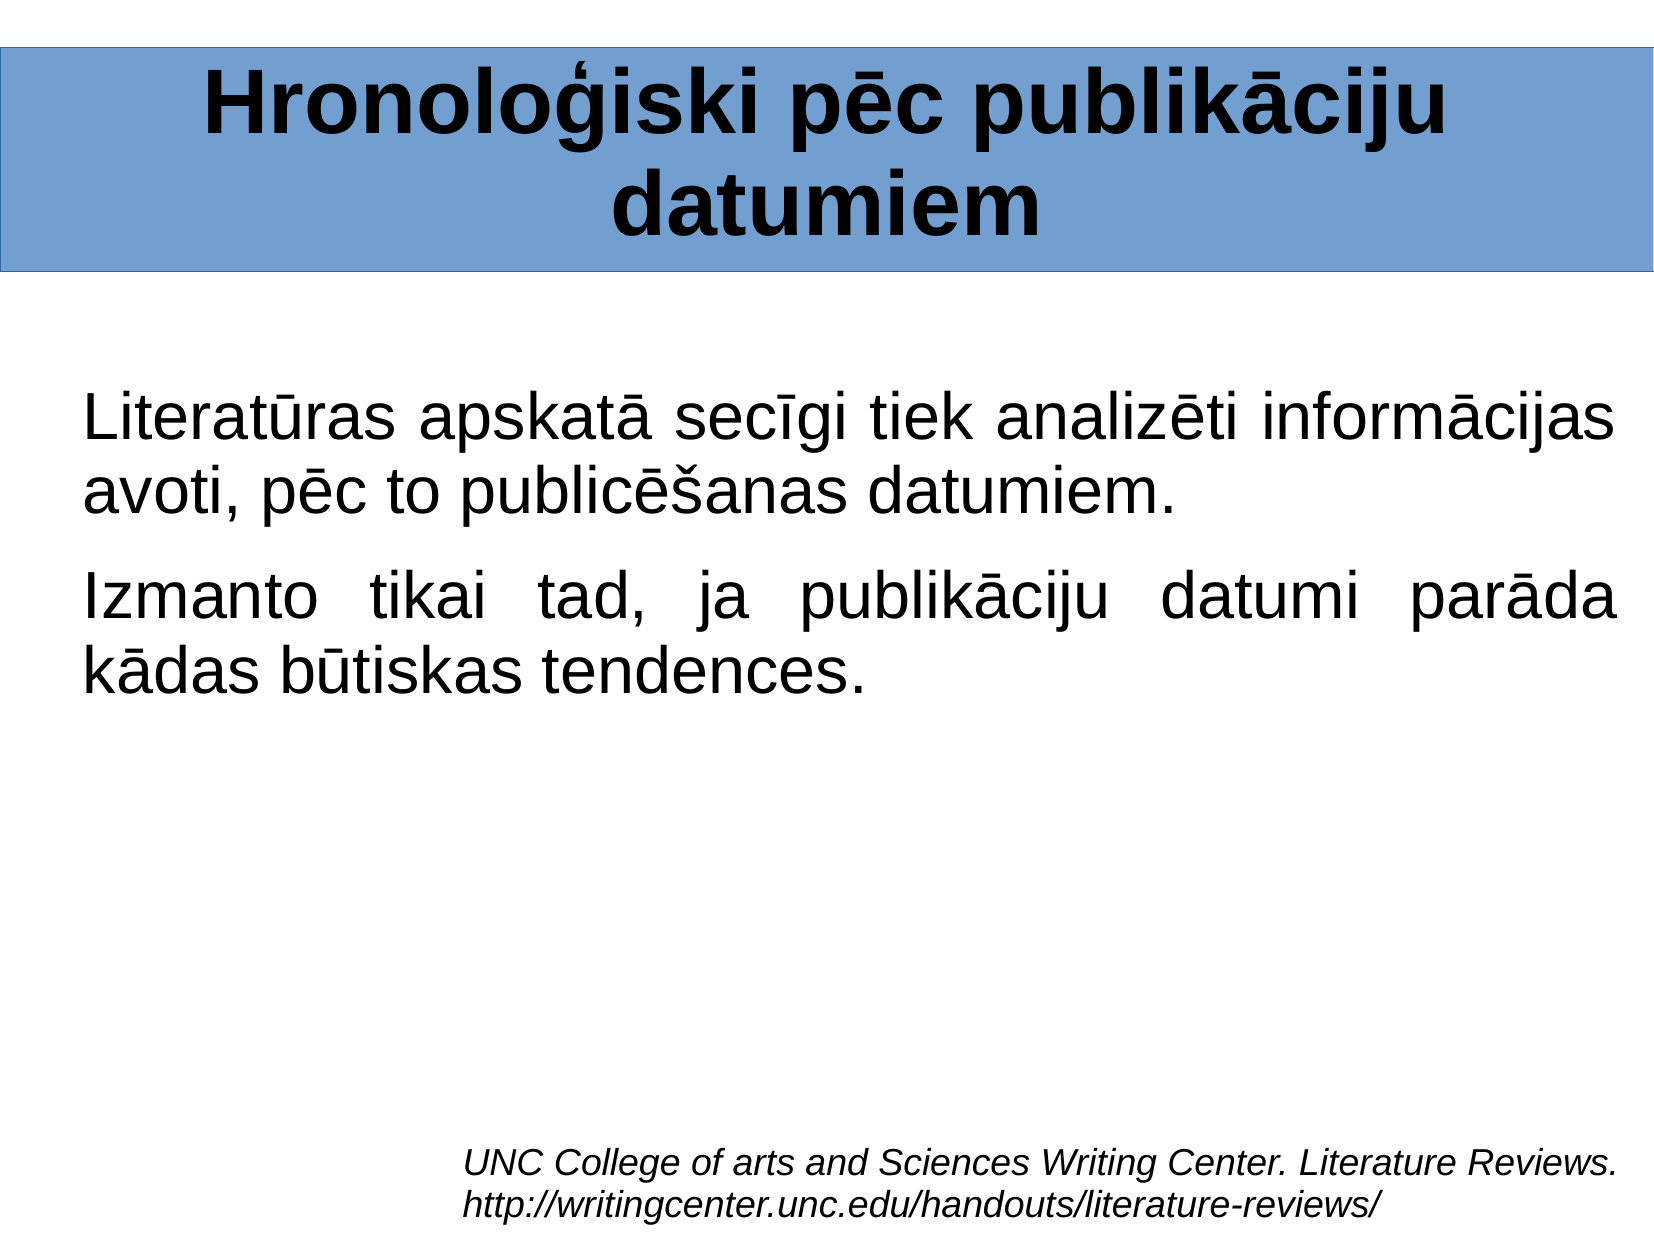

# Hronoloģiski pēc publikāciju datumiem
Literatūras apskatā secīgi tiek analizēti informācijas avoti, pēc to publicēšanas datumiem.
Izmanto tikai tad, ja publikāciju datumi parāda kādas būtiskas tendences.
UNC College of arts and Sciences Writing Center. Literature Reviews.
http://writingcenter.unc.edu/handouts/literature-reviews/